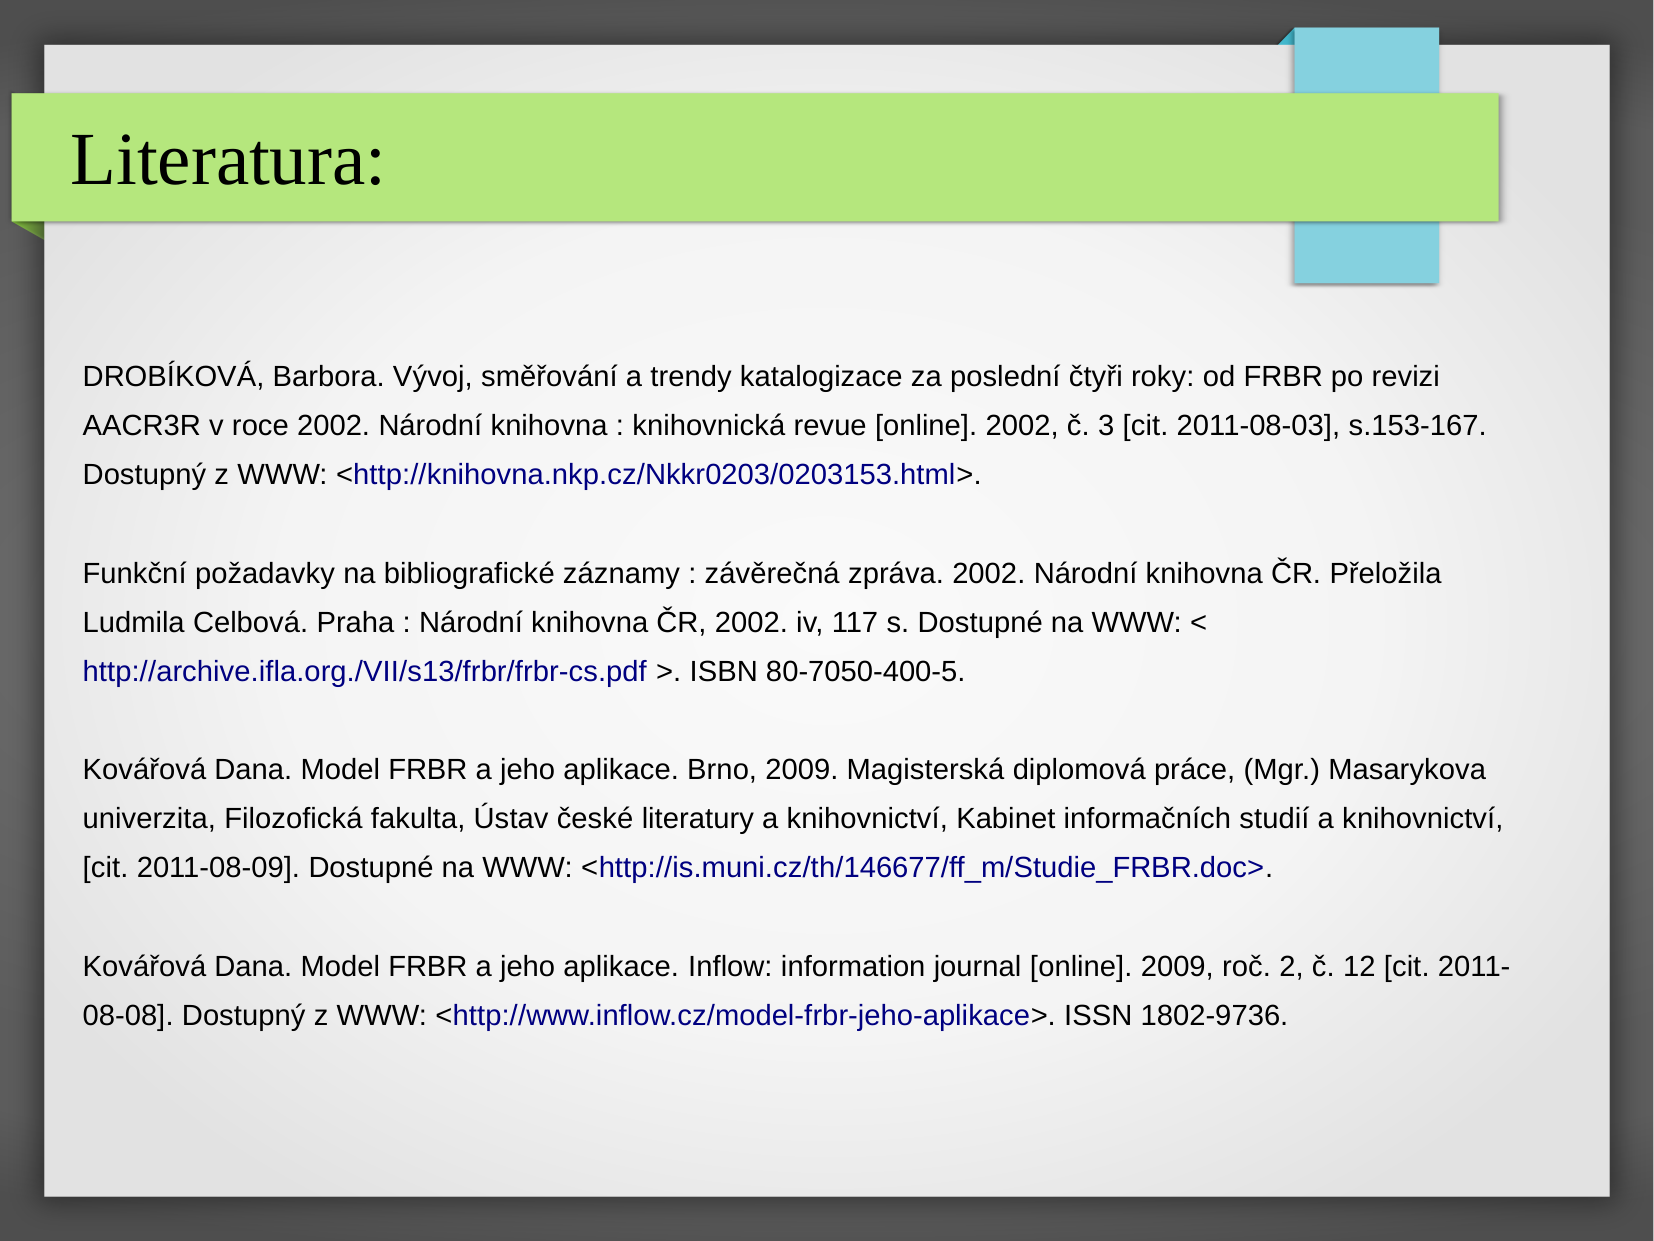

# Literatura:
DROBÍKOVÁ, Barbora. Vývoj, směřování a trendy katalogizace za poslední čtyři roky: od FRBR po revizi AACR3R v roce 2002. Národní knihovna : knihovnická revue [online]. 2002, č. 3 [cit. 2011-08-03], s.153-167. Dostupný z WWW: <http://knihovna.nkp.cz/Nkkr0203/0203153.html>.
Funkční požadavky na bibliografické záznamy : závěrečná zpráva. 2002. Národní knihovna ČR. Přeložila Ludmila Celbová. Praha : Národní knihovna ČR, 2002. iv, 117 s. Dostupné na WWW: <http://archive.ifla.org./VII/s13/frbr/frbr-cs.pdf >. ISBN 80-7050-400-5.
Kovářová Dana. Model FRBR a jeho aplikace. Brno, 2009. Magisterská diplomová práce, (Mgr.) Masarykova univerzita, Filozofická fakulta, Ústav české literatury a knihovnictví, Kabinet informačních studií a knihovnictví, [cit. 2011-08-09]. Dostupné na WWW: <http://is.muni.cz/th/146677/ff_m/Studie_FRBR.doc>.
Kovářová Dana. Model FRBR a jeho aplikace. Inflow: information journal [online]. 2009, roč. 2, č. 12 [cit. 2011-08-08]. Dostupný z WWW: <http://www.inflow.cz/model-frbr-jeho-aplikace>. ISSN 1802-9736.